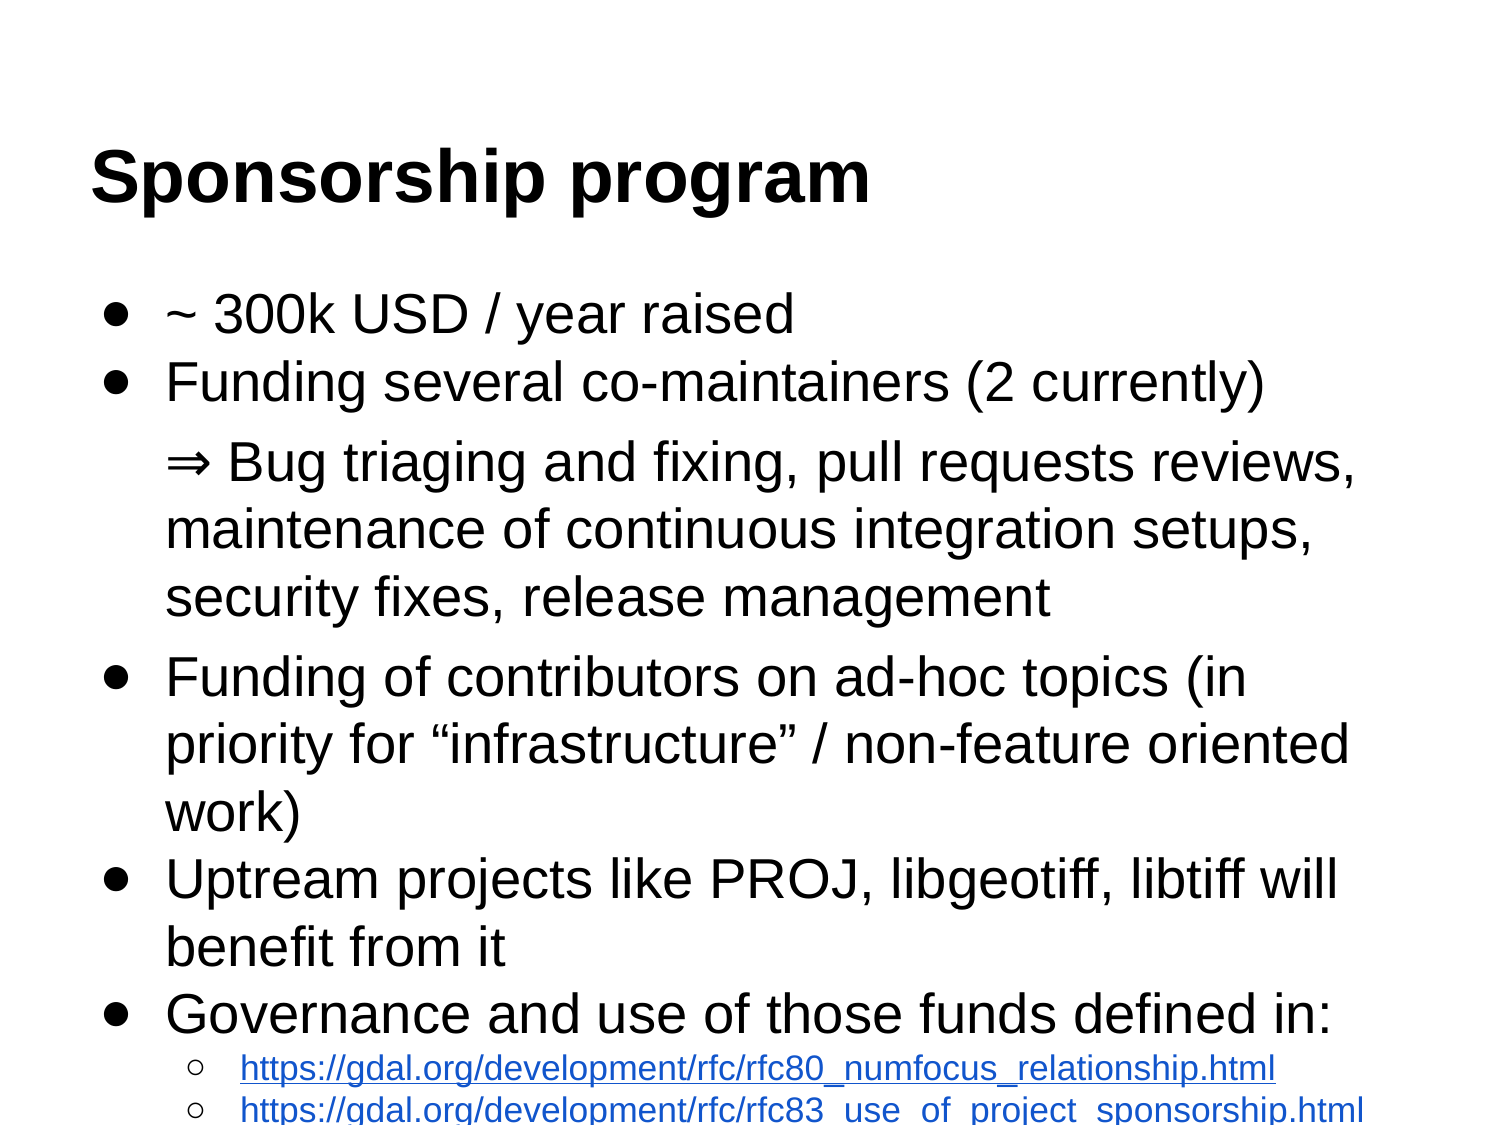

# Sponsorship program
~ 300k USD / year raised
Funding several co-maintainers (2 currently)
⇒ Bug triaging and fixing, pull requests reviews, maintenance of continuous integration setups, security fixes, release management
Funding of contributors on ad-hoc topics (in priority for “infrastructure” / non-feature oriented work)
Uptream projects like PROJ, libgeotiff, libtiff will benefit from it
Governance and use of those funds defined in:
https://gdal.org/development/rfc/rfc80_numfocus_relationship.html
https://gdal.org/development/rfc/rfc83_use_of_project_sponsorship.html